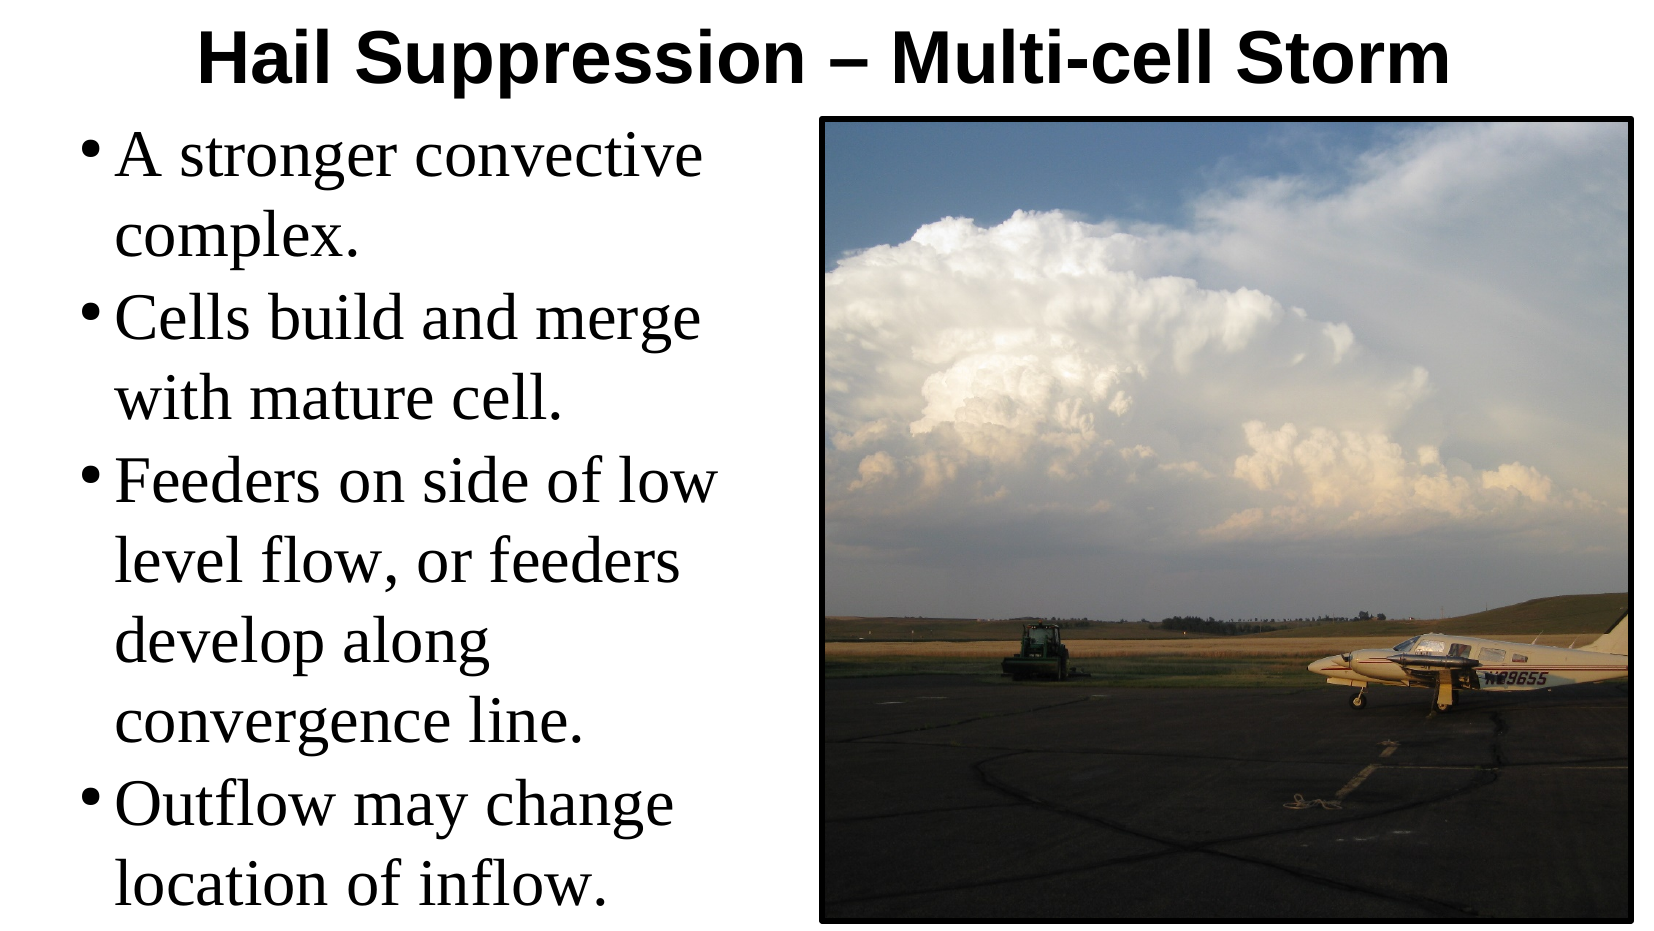

# Hail Suppression – Multi-cell Storm
A stronger convective complex.
Cells build and merge with mature cell.
Feeders on side of low level flow, or feeders develop along convergence line.
Outflow may change location of inflow.